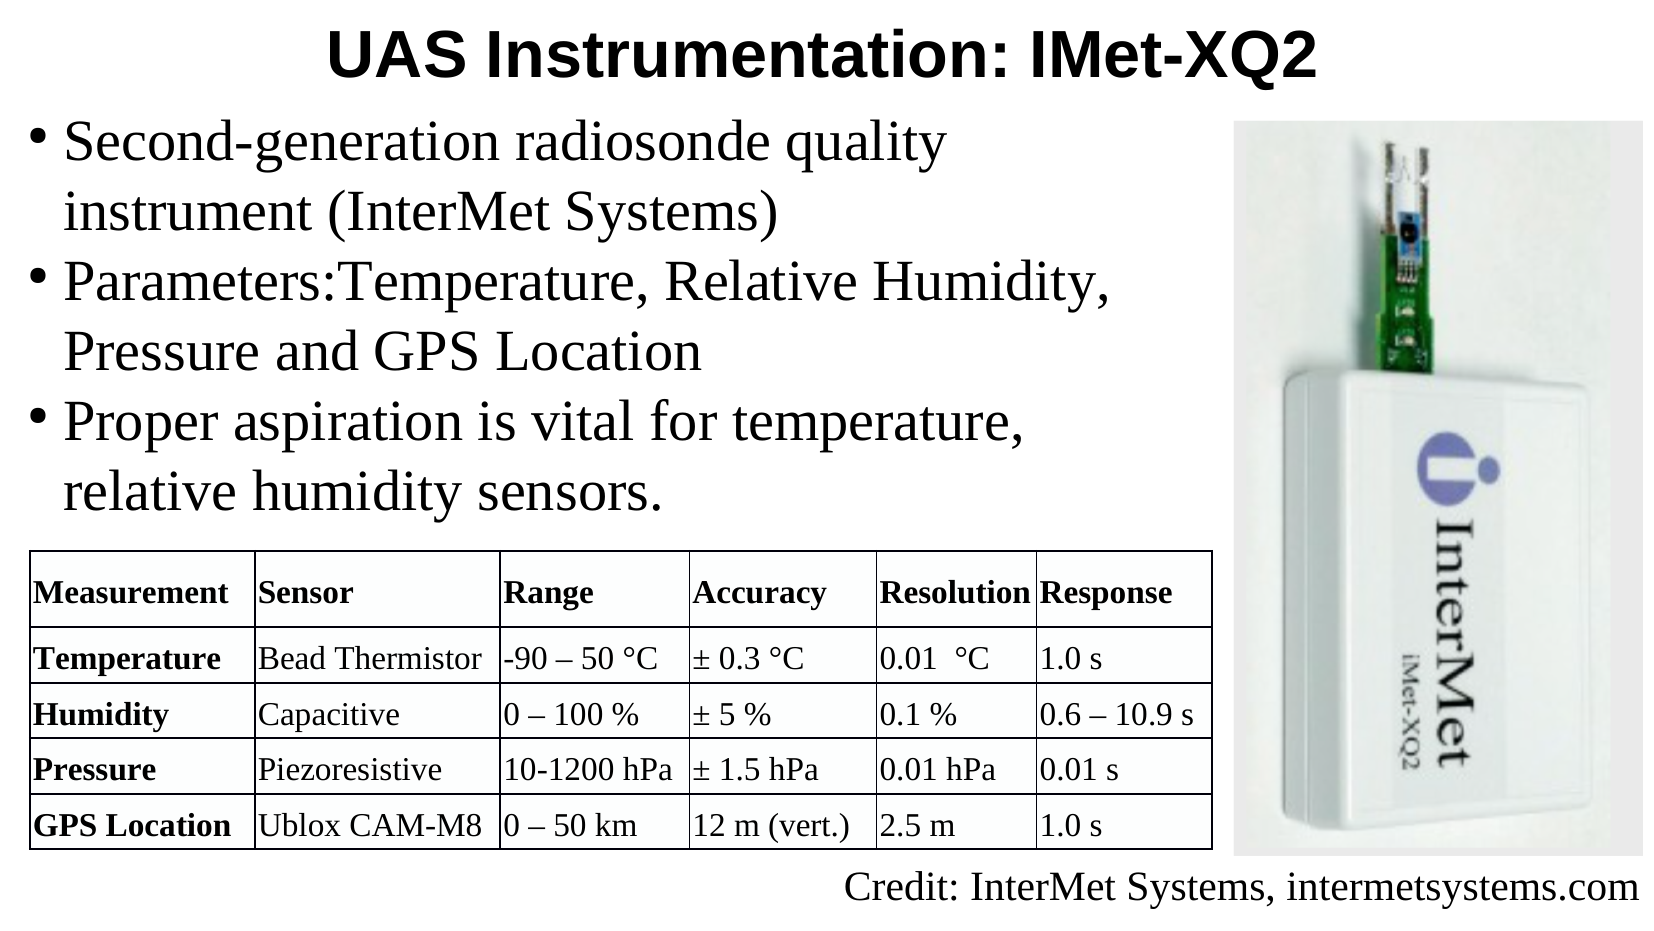

# UAS Instrumentation: IMet-XQ2
Second-generation radiosonde quality instrument (InterMet Systems)
Parameters:Temperature, Relative Humidity, Pressure and GPS Location
Proper aspiration is vital for temperature, relative humidity sensors.
| Measurement | Sensor | Range | Accuracy | Resolution | Response |
| --- | --- | --- | --- | --- | --- |
| Temperature | Bead Thermistor | -90 – 50 °C | ± 0.3 °C | 0.01 °C | 1.0 s |
| Humidity | Capacitive | 0 – 100 % | ± 5 % | 0.1 % | 0.6 – 10.9 s |
| Pressure | Piezoresistive | 10-1200 hPa | ± 1.5 hPa | 0.01 hPa | 0.01 s |
| GPS Location | Ublox CAM-M8 | 0 – 50 km | 12 m (vert.) | 2.5 m | 1.0 s |
Credit: InterMet Systems, intermetsystems.com